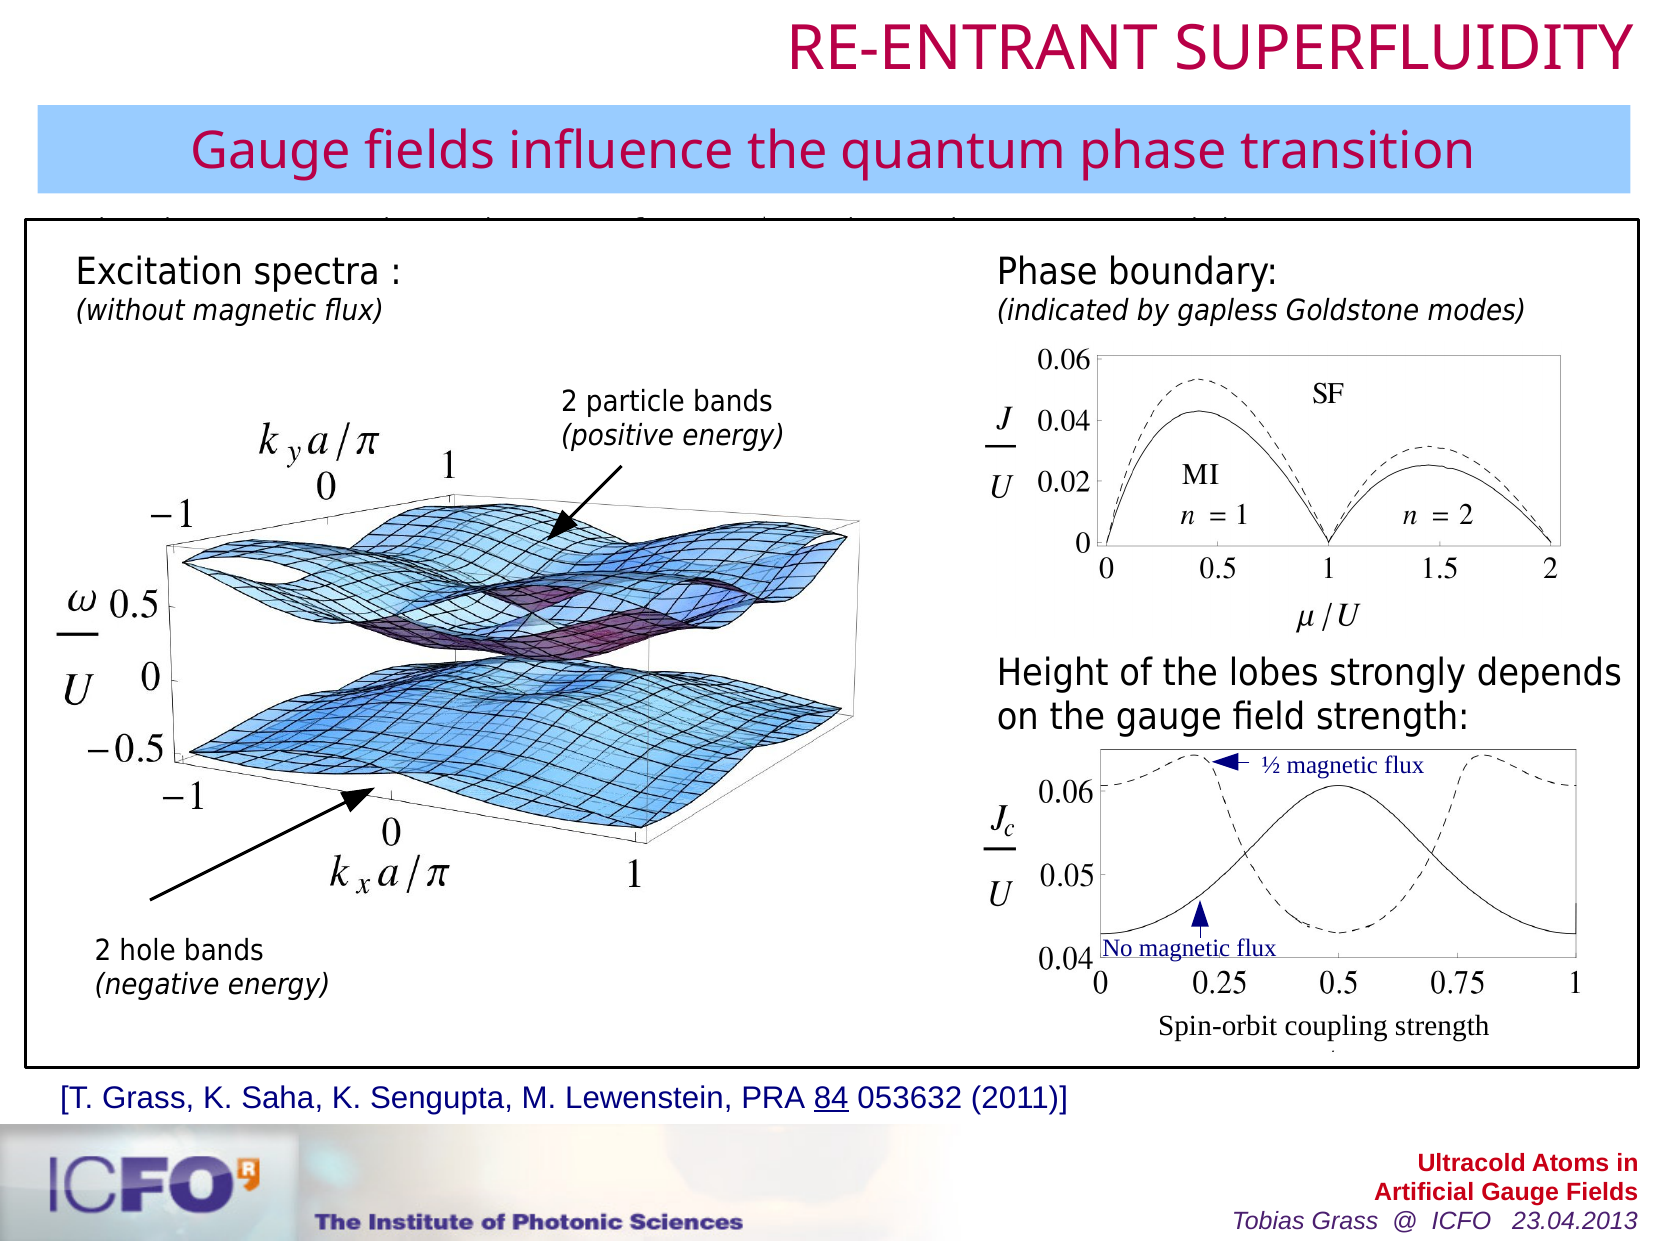

RE-ENTRANT SUPERFLUIDITY
Gauge fields influence the quantum phase transition
Ginzburg-Landau theory for 2nd order phase transition
[E. dos Santos et al., PRA 79, 013614 (2009)]
Equations of motion yield excitation spectra, phase boundary ...
[T. Grass, K. Saha, K. Sengupta, M. Lewenstein, PRA 84 053632 (2011)]
Excitation spectra :
(without magnetic flux)
Phase boundary:
(indicated by gapless Goldstone modes)
G
2 particle bands
(positive energy)
Order parameter:
Inverse of Green function, obtained by resumming hopping processes:
=
G0
+
G0
J
G0
+ ...
Height of the lobes strongly depends
on the gauge field strength:
½ magnetic flux
2 hole bands
(negative energy)
No magnetic flux
Spin-orbit coupling strength
Ultracold Atoms in
Artificial Gauge Fields
Tobias Grass @ ICFO 23.04.2013